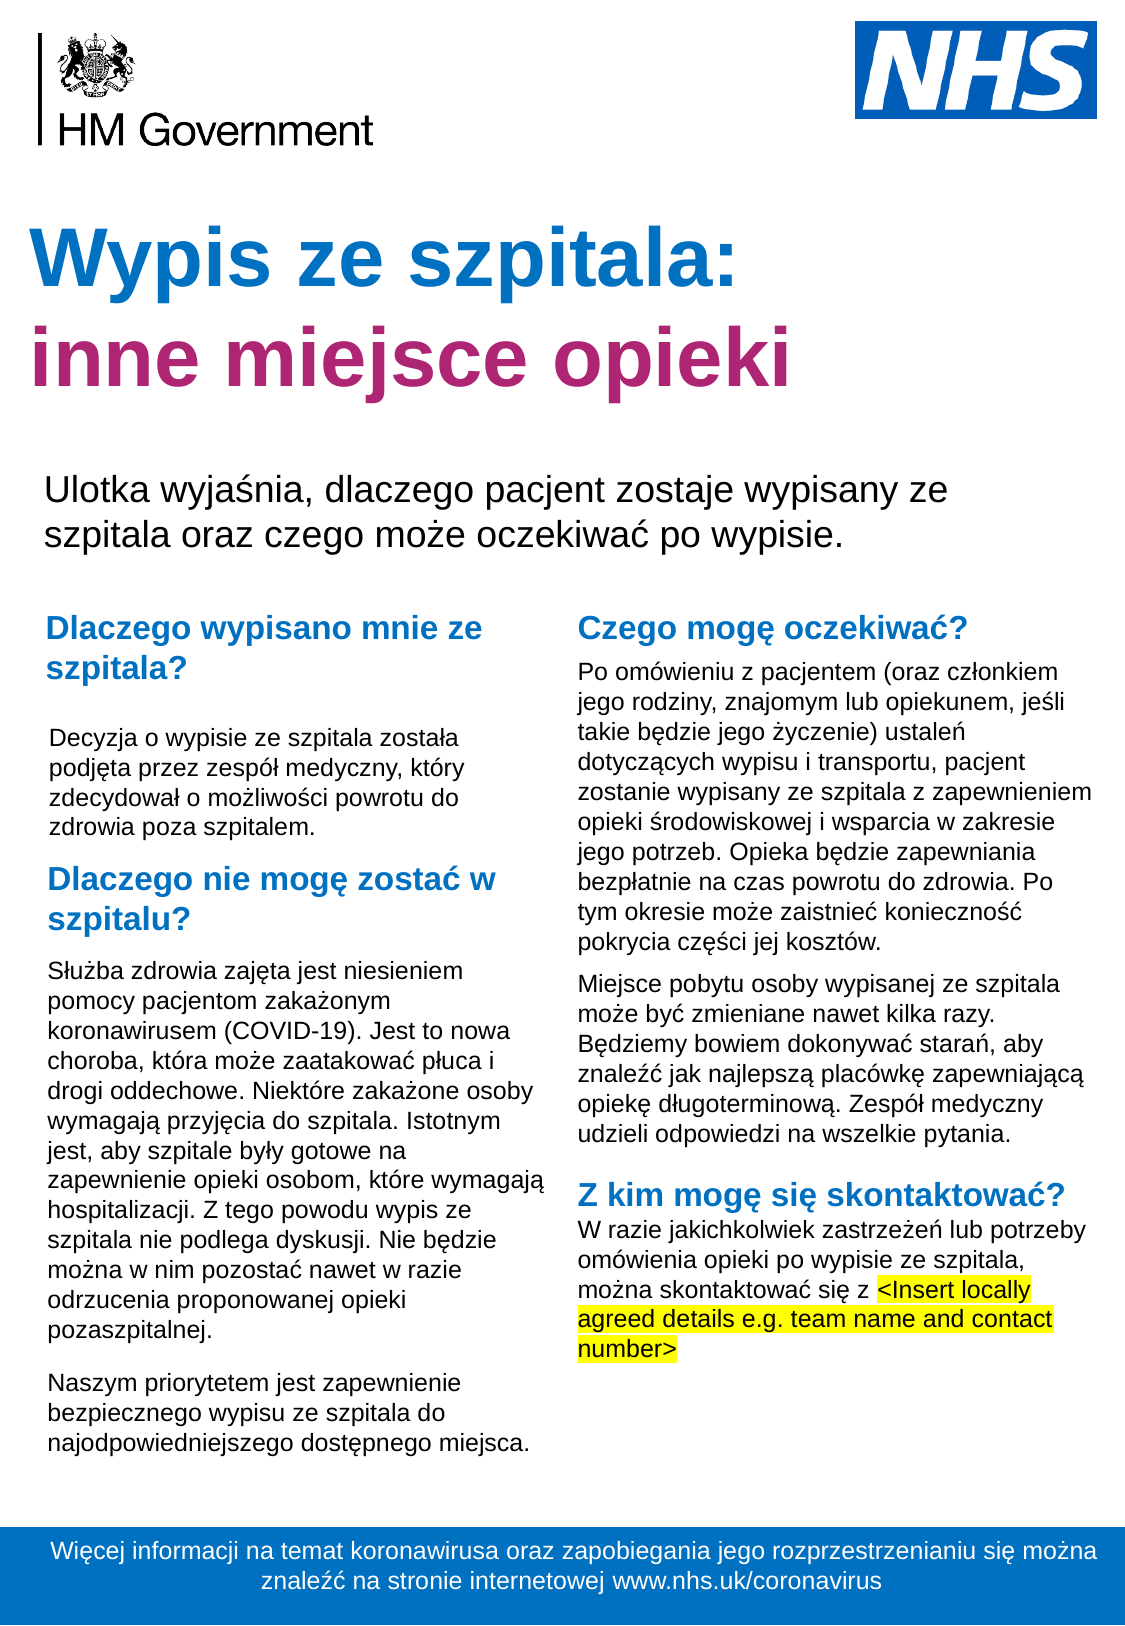

Wypis ze szpitala:
inne miejsce opieki
Ulotka wyjaśnia, dlaczego pacjent zostaje wypisany ze
szpitala oraz czego może oczekiwać po wypisie.
Dlaczego wypisano mnie ze szpitala?
Czego mogę oczekiwać?
Po omówieniu z pacjentem (oraz członkiem jego rodziny, znajomym lub opiekunem, jeśli takie będzie jego życzenie) ustaleń dotyczących wypisu i transportu, pacjent zostanie wypisany ze szpitala z zapewnieniem opieki środowiskowej i wsparcia w zakresie jego potrzeb. Opieka będzie zapewniania bezpłatnie na czas powrotu do zdrowia. Po tym okresie może zaistnieć konieczność pokrycia części jej kosztów.
Miejsce pobytu osoby wypisanej ze szpitala może być zmieniane nawet kilka razy. Będziemy bowiem dokonywać starań, aby znaleźć jak najlepszą placówkę zapewniającą opiekę długoterminową. Zespół medyczny udzieli odpowiedzi na wszelkie pytania.
Decyzja o wypisie ze szpitala została podjęta przez zespół medyczny, który zdecydował o możliwości powrotu do zdrowia poza szpitalem.
Dlaczego nie mogę zostać w szpitalu?
Służba zdrowia zajęta jest niesieniem pomocy pacjentom zakażonym koronawirusem (COVID-19). Jest to nowa choroba, która może zaatakować płuca i drogi oddechowe. Niektóre zakażone osoby wymagają przyjęcia do szpitala. Istotnym jest, aby szpitale były gotowe na zapewnienie opieki osobom, które wymagają hospitalizacji. Z tego powodu wypis ze szpitala nie podlega dyskusji. Nie będzie można w nim pozostać nawet w razie odrzucenia proponowanej opieki pozaszpitalnej.
Naszym priorytetem jest zapewnienie bezpiecznego wypisu ze szpitala do najodpowiedniejszego dostępnego miejsca.
Z kim mogę się skontaktować?
W razie jakichkolwiek zastrzeżeń lub potrzeby omówienia opieki po wypisie ze szpitala, można skontaktować się z <Insert locally agreed details e.g. team name and contact number>